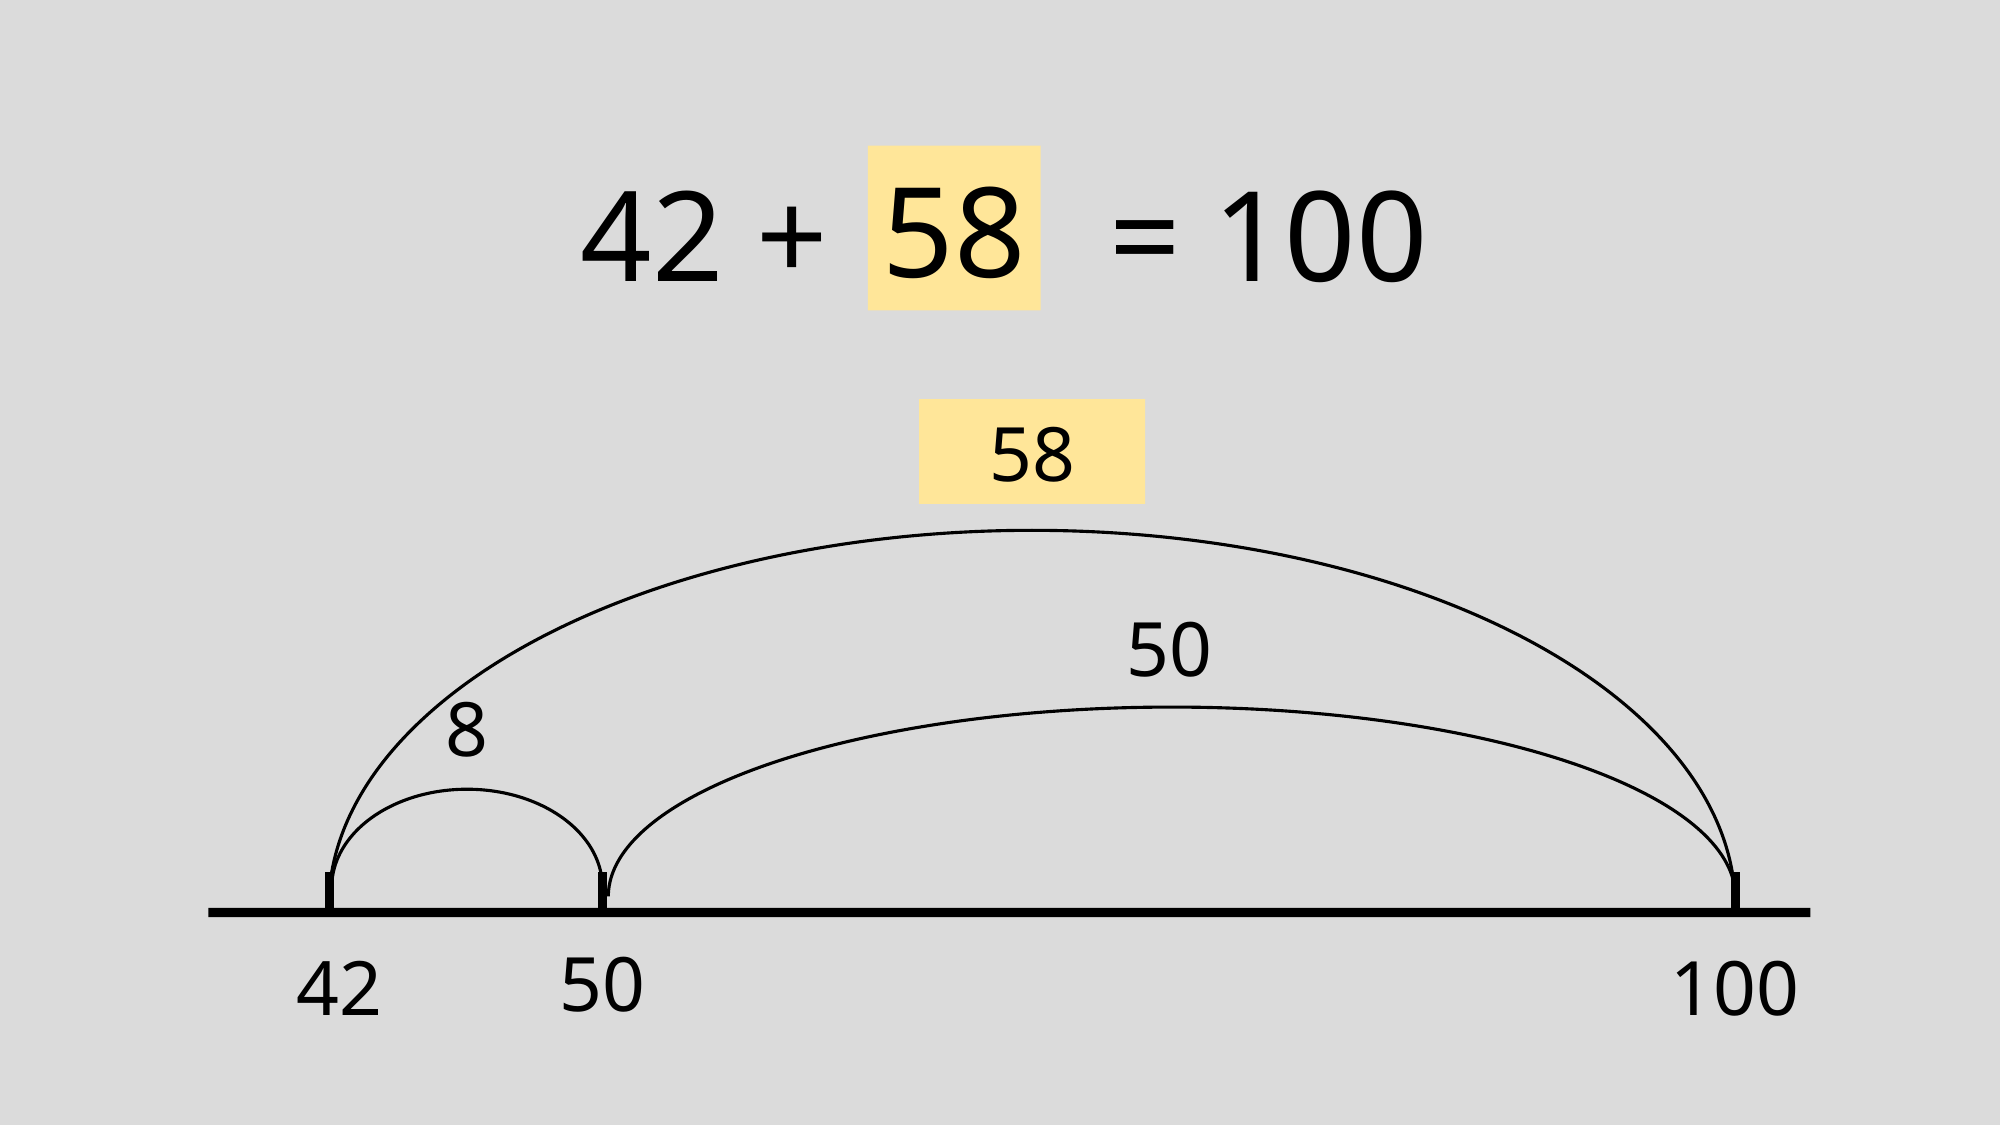

58
42 + ? = 100
58
50
8
50
42
100